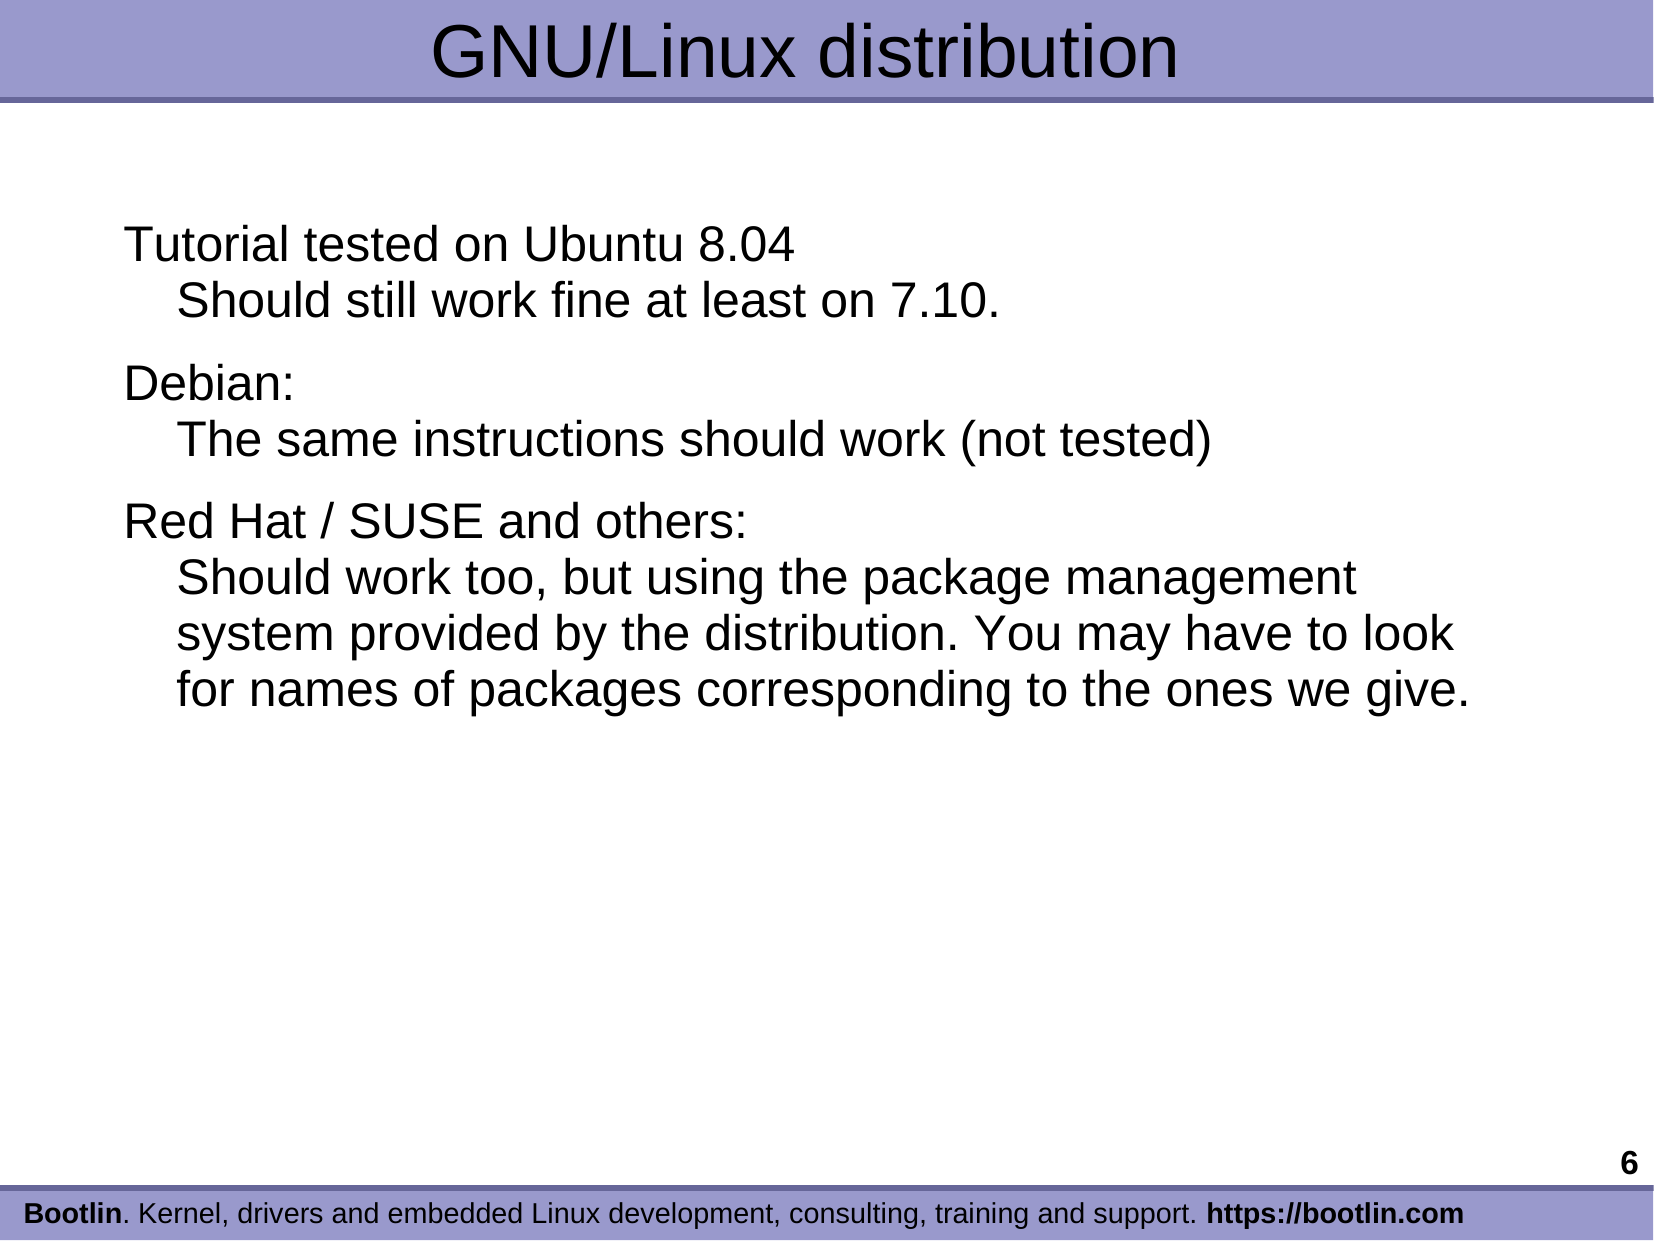

# GNU/Linux distribution
Tutorial tested on Ubuntu 8.04
Should still work fine at least on 7.10.
Debian:
The same instructions should work (not tested)
Red Hat / SUSE and others:
Should work too, but using the package management system provided by the distribution. You may have to look for names of packages corresponding to the ones we give.